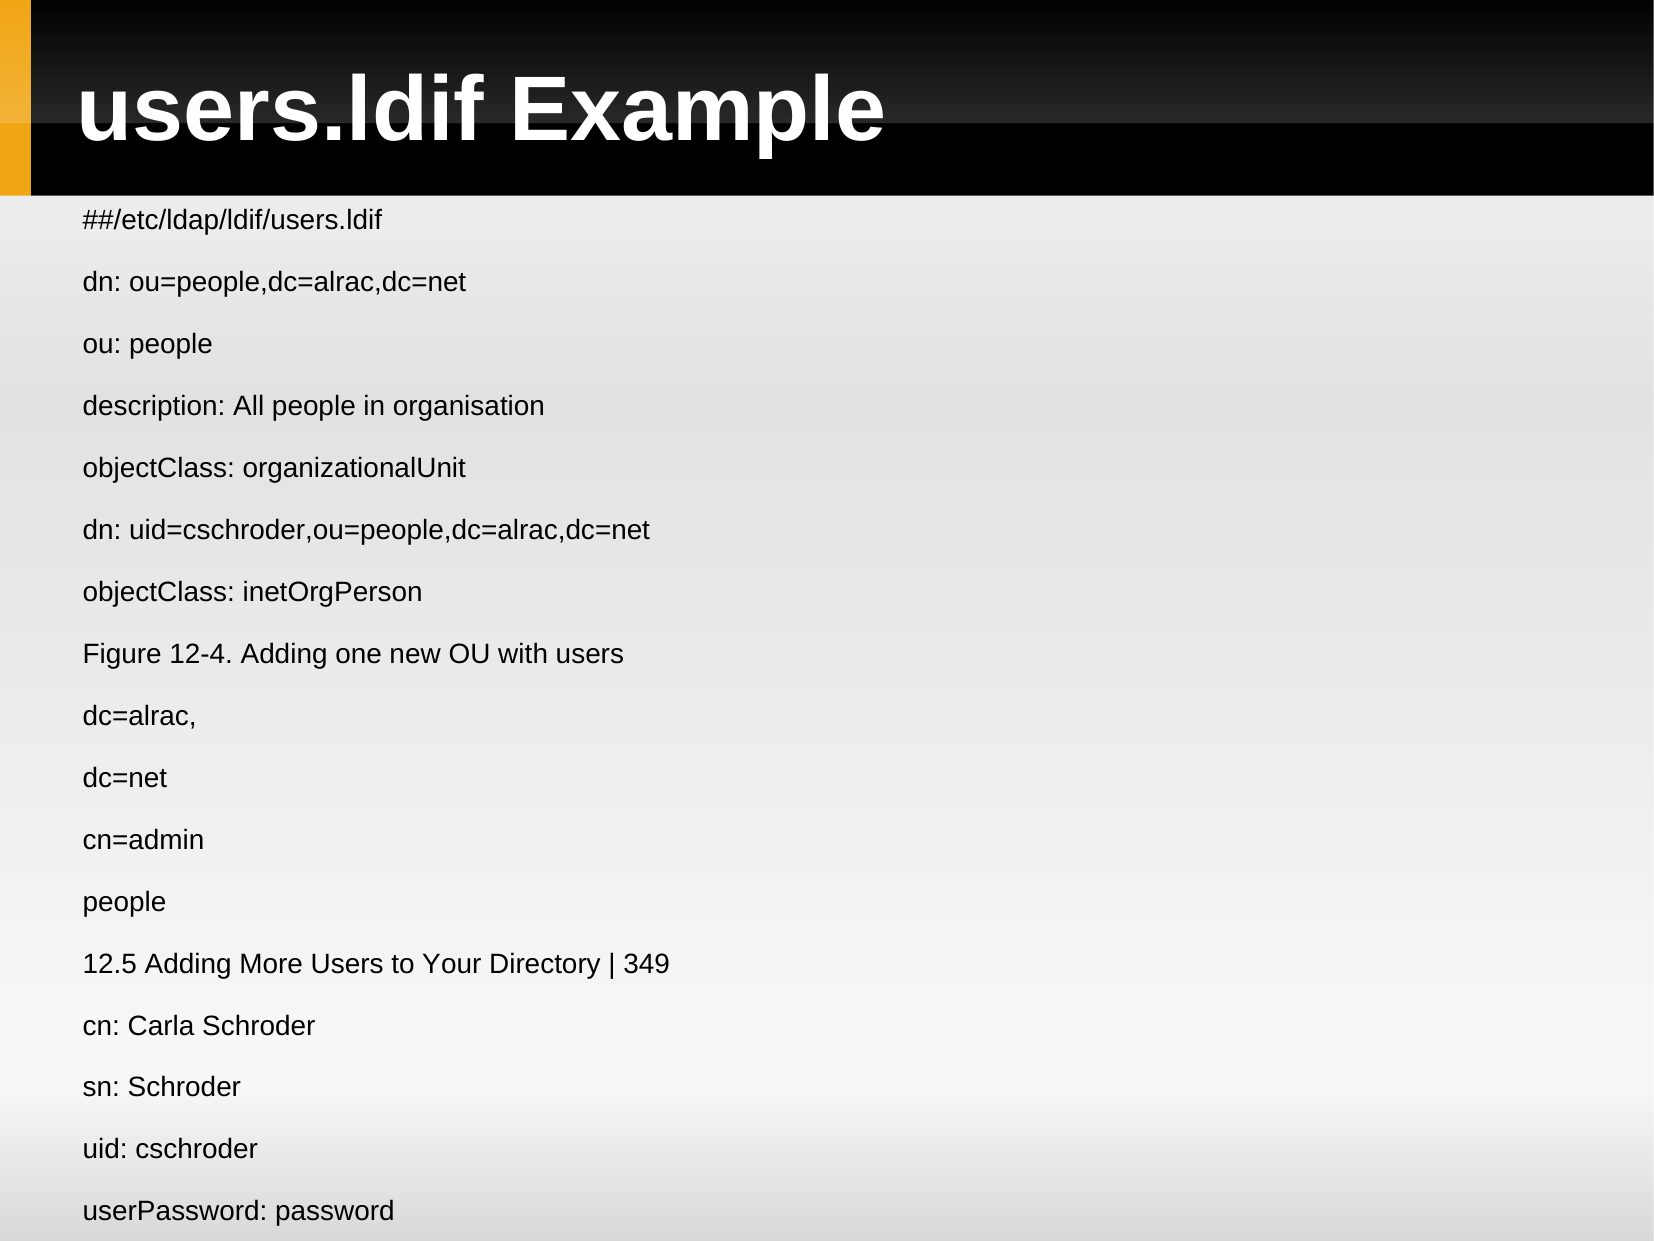

# users.ldif Example
##/etc/ldap/ldif/users.ldif
dn: ou=people,dc=alrac,dc=net
ou: people
description: All people in organisation
objectClass: organizationalUnit
dn: uid=cschroder,ou=people,dc=alrac,dc=net
objectClass: inetOrgPerson
Figure 12-4. Adding one new OU with users
dc=alrac,
dc=net
cn=admin
people
12.5 Adding More Users to Your Directory | 349
cn: Carla Schroder
sn: Schroder
uid: cschroder
userPassword: password